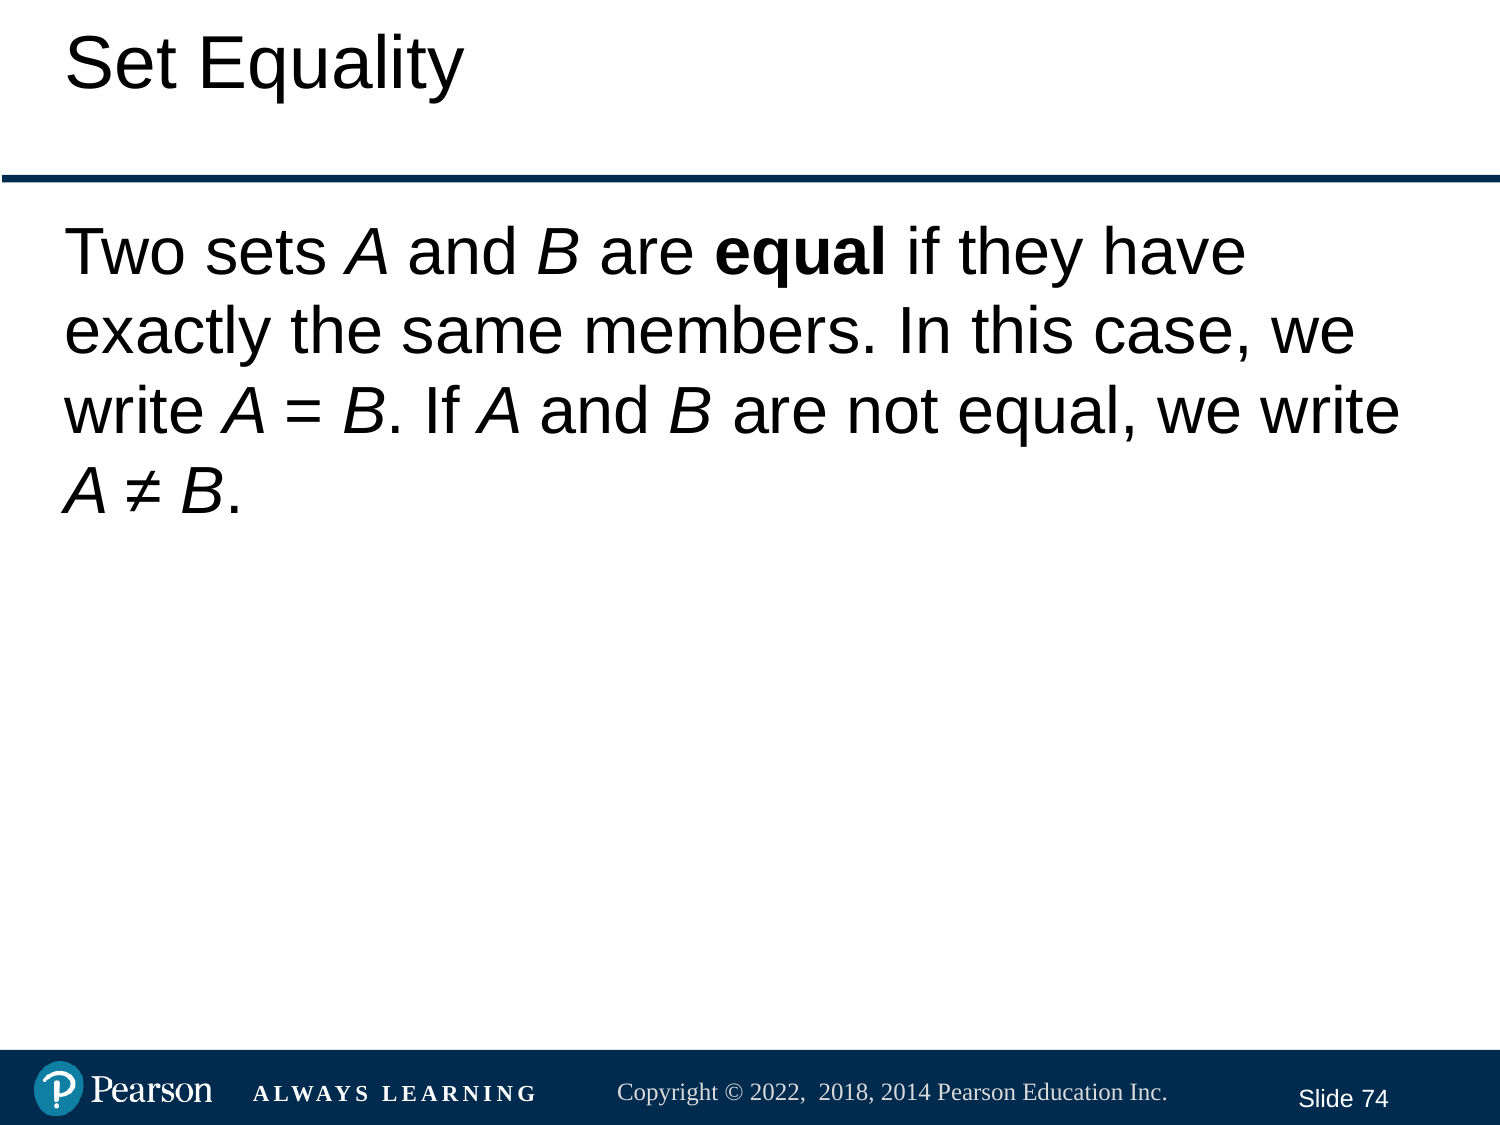

# Set Equality
Two sets A and B are equal if they have exactly the same members. In this case, we write A = B. If A and B are not equal, we write A ≠ B.